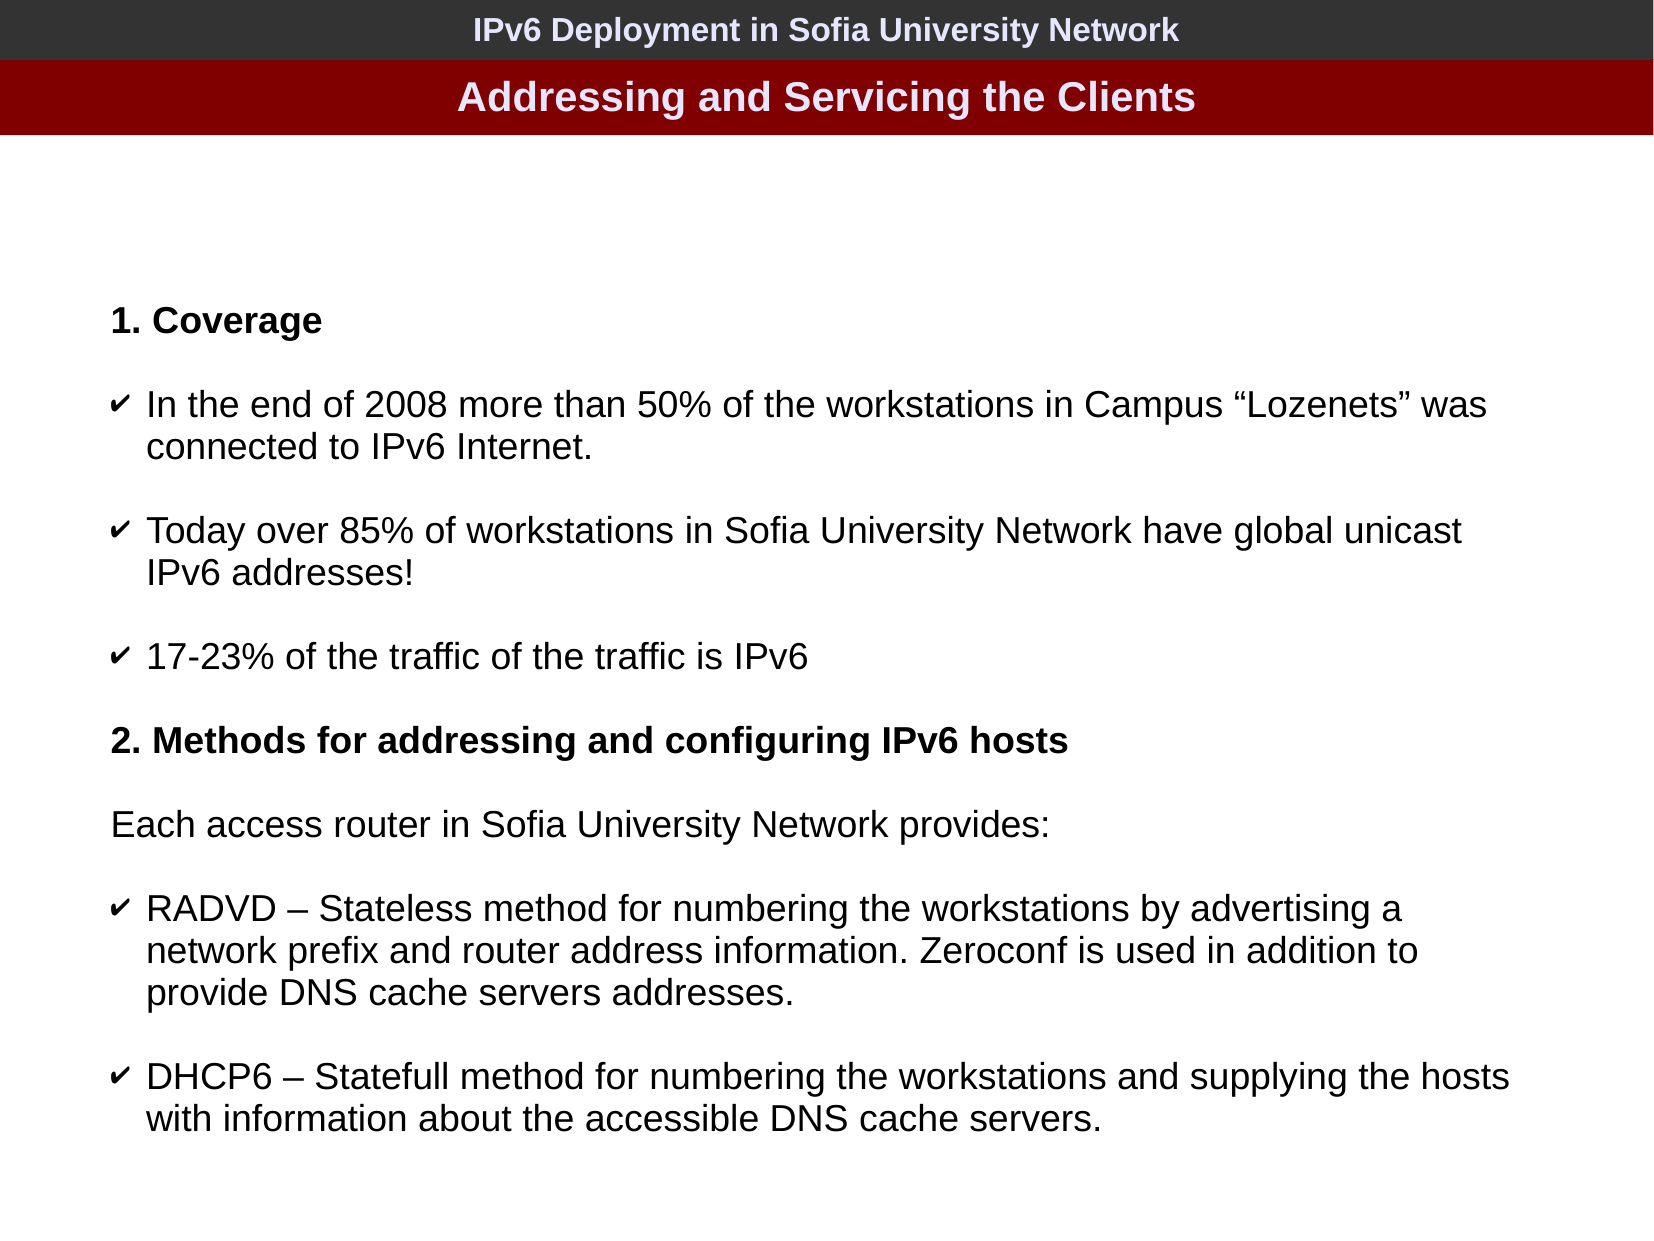

IPv6 Deployment in Sofia University Network
Addressing and Servicing the Clients
1. Coverage
In the end of 2008 more than 50% of the workstations in Campus “Lozenets” was connected to IPv6 Internet.
Today over 85% of workstations in Sofia University Network have global unicast IPv6 addresses!
17-23% of the traffic of the traffic is IPv6
2. Methods for addressing and configuring IPv6 hosts
Each access router in Sofia University Network provides:
RADVD – Stateless method for numbering the workstations by advertising a network prefix and router address information. Zeroconf is used in addition to provide DNS cache servers addresses.
DHCP6 – Statefull method for numbering the workstations and supplying the hosts with information about the accessible DNS cache servers.